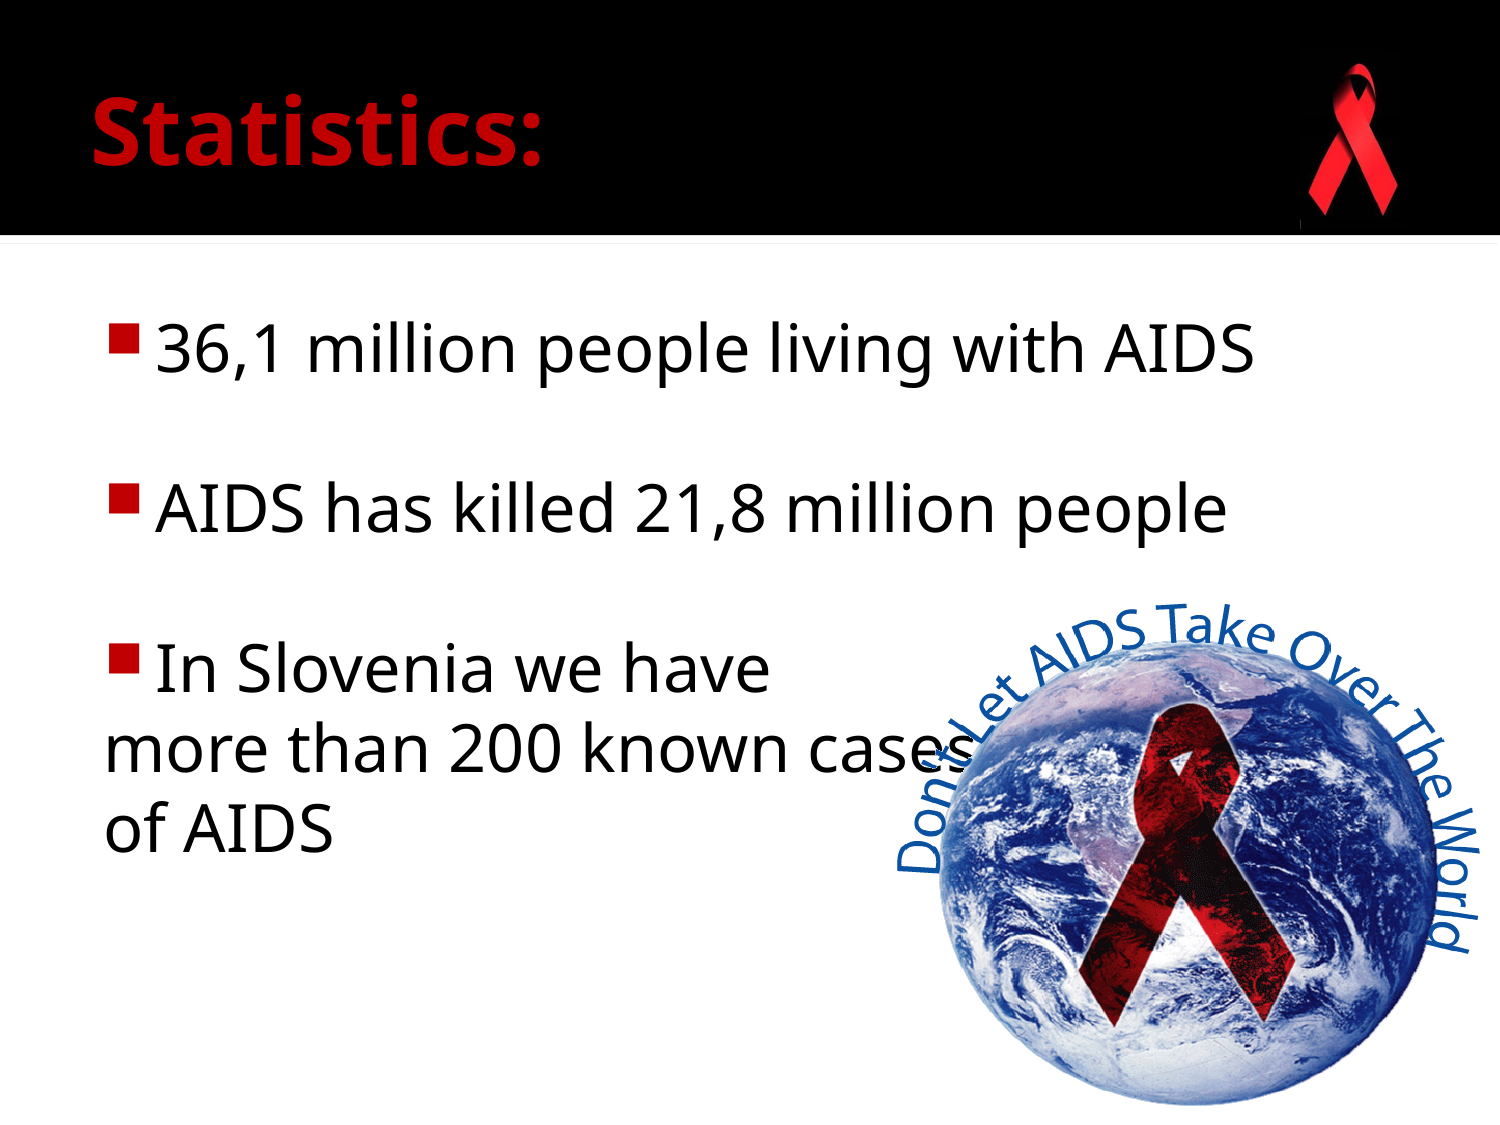

# Statistics:
36,1 million people living with AIDS
AIDS has killed 21,8 million people
In Slovenia we have
more than 200 known cases
of AIDS